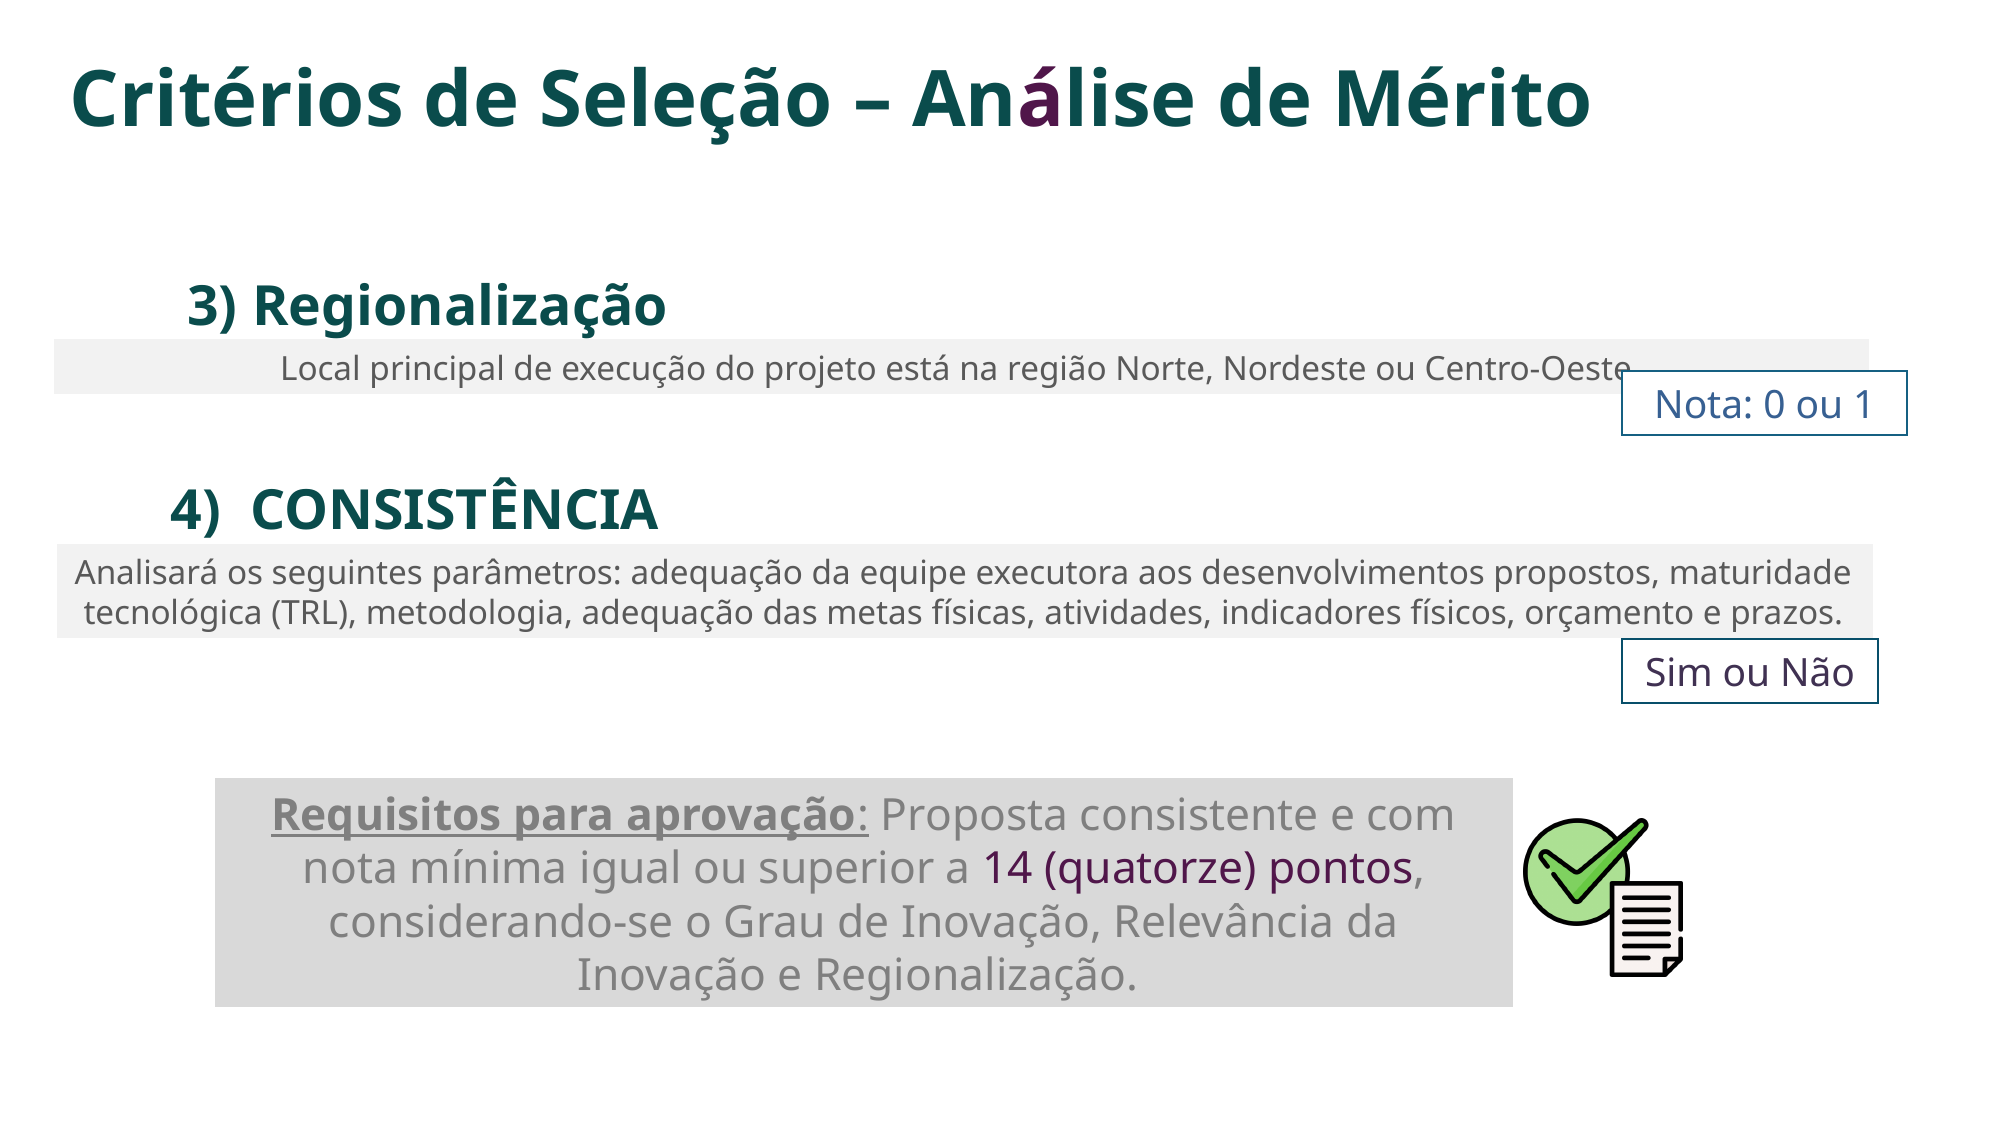

Critérios de Seleção – Análise de Mérito
3) Regionalização
Local principal de execução do projeto está na região Norte, Nordeste ou Centro-Oeste.
Nota: 0 ou 1
4) CONSISTÊNCIA DA PROPOSTA
Analisará os seguintes parâmetros: adequação da equipe executora aos desenvolvimentos propostos, maturidade tecnológica (TRL), metodologia, adequação das metas físicas, atividades, indicadores físicos, orçamento e prazos.
Sim ou Não
Requisitos para aprovação: Proposta consistente e com nota mínima igual ou superior a 14 (quatorze) pontos, considerando-se o Grau de Inovação, Relevância da Inovação e Regionalização.